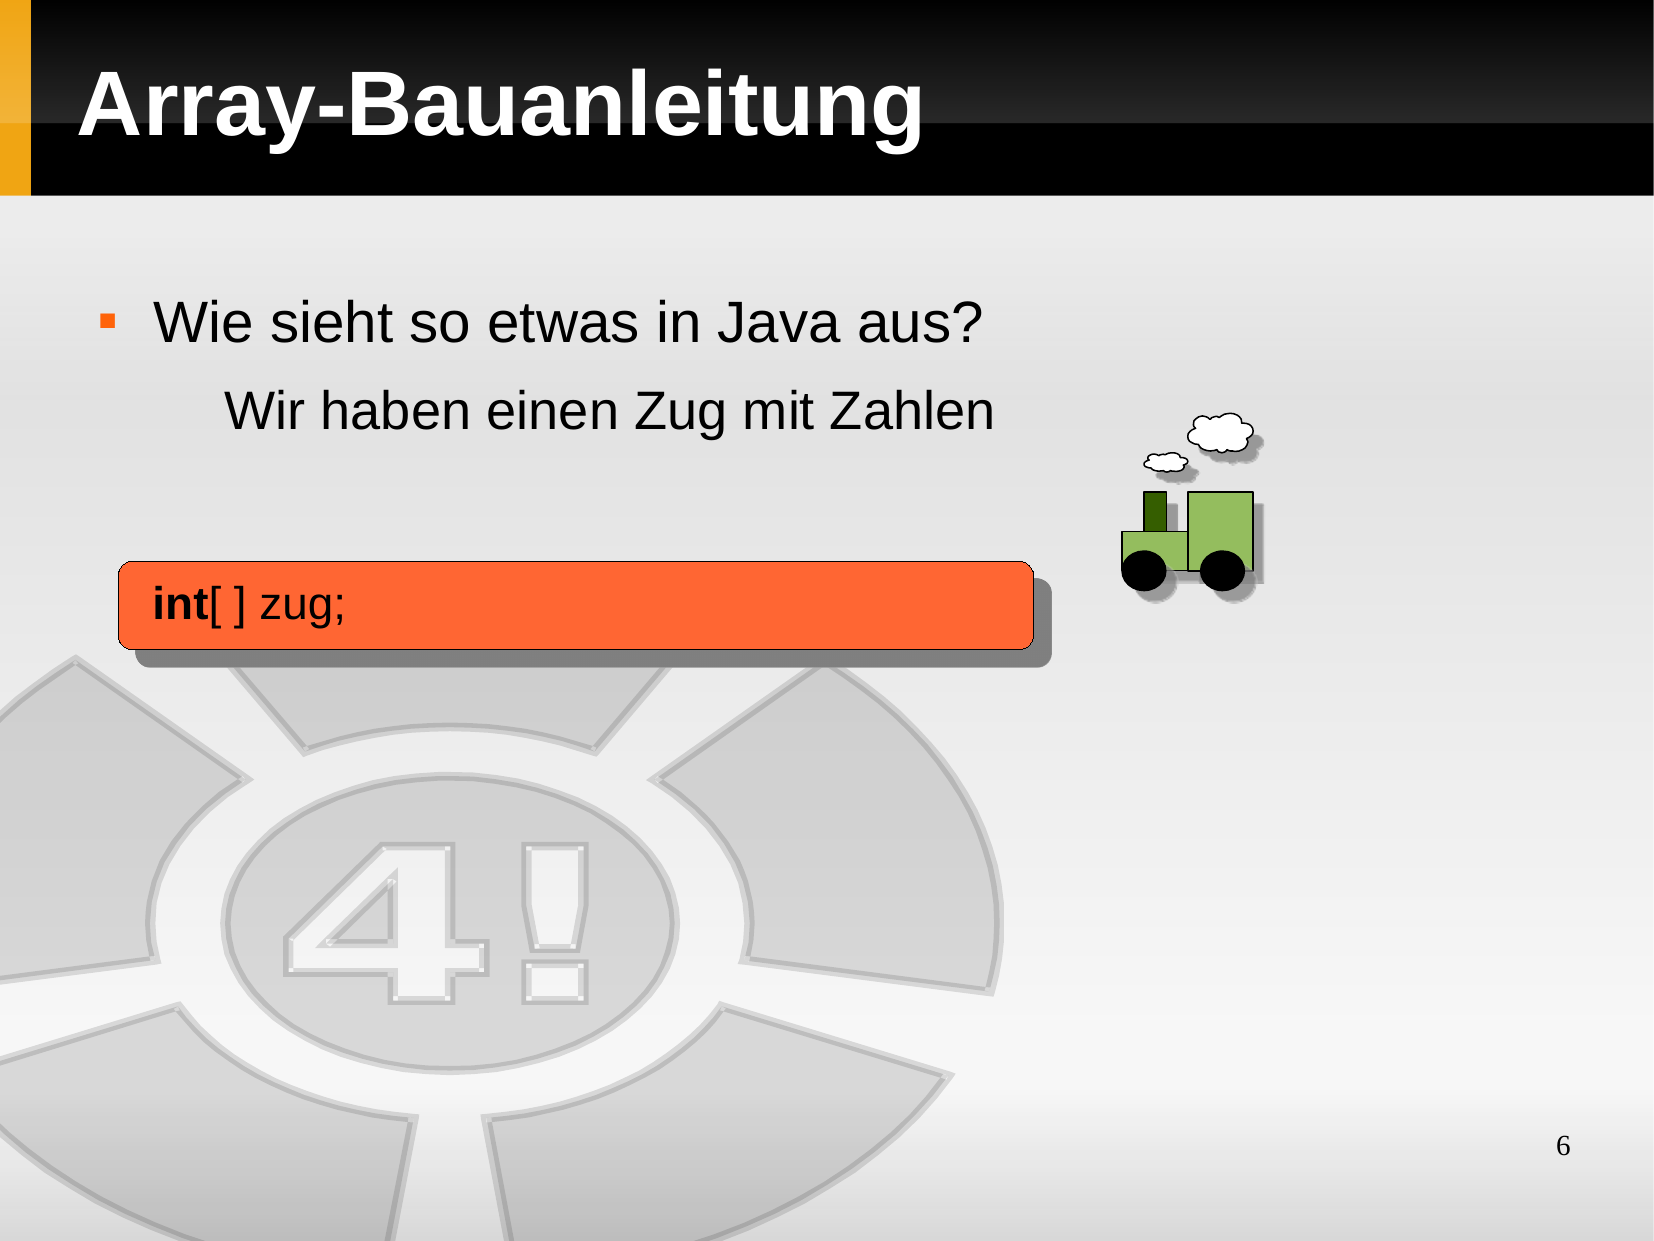

# Array-Bauanleitung
Wie sieht so etwas in Java aus?
Wir haben einen Zug mit Zahlen
int[ ] zug;
6